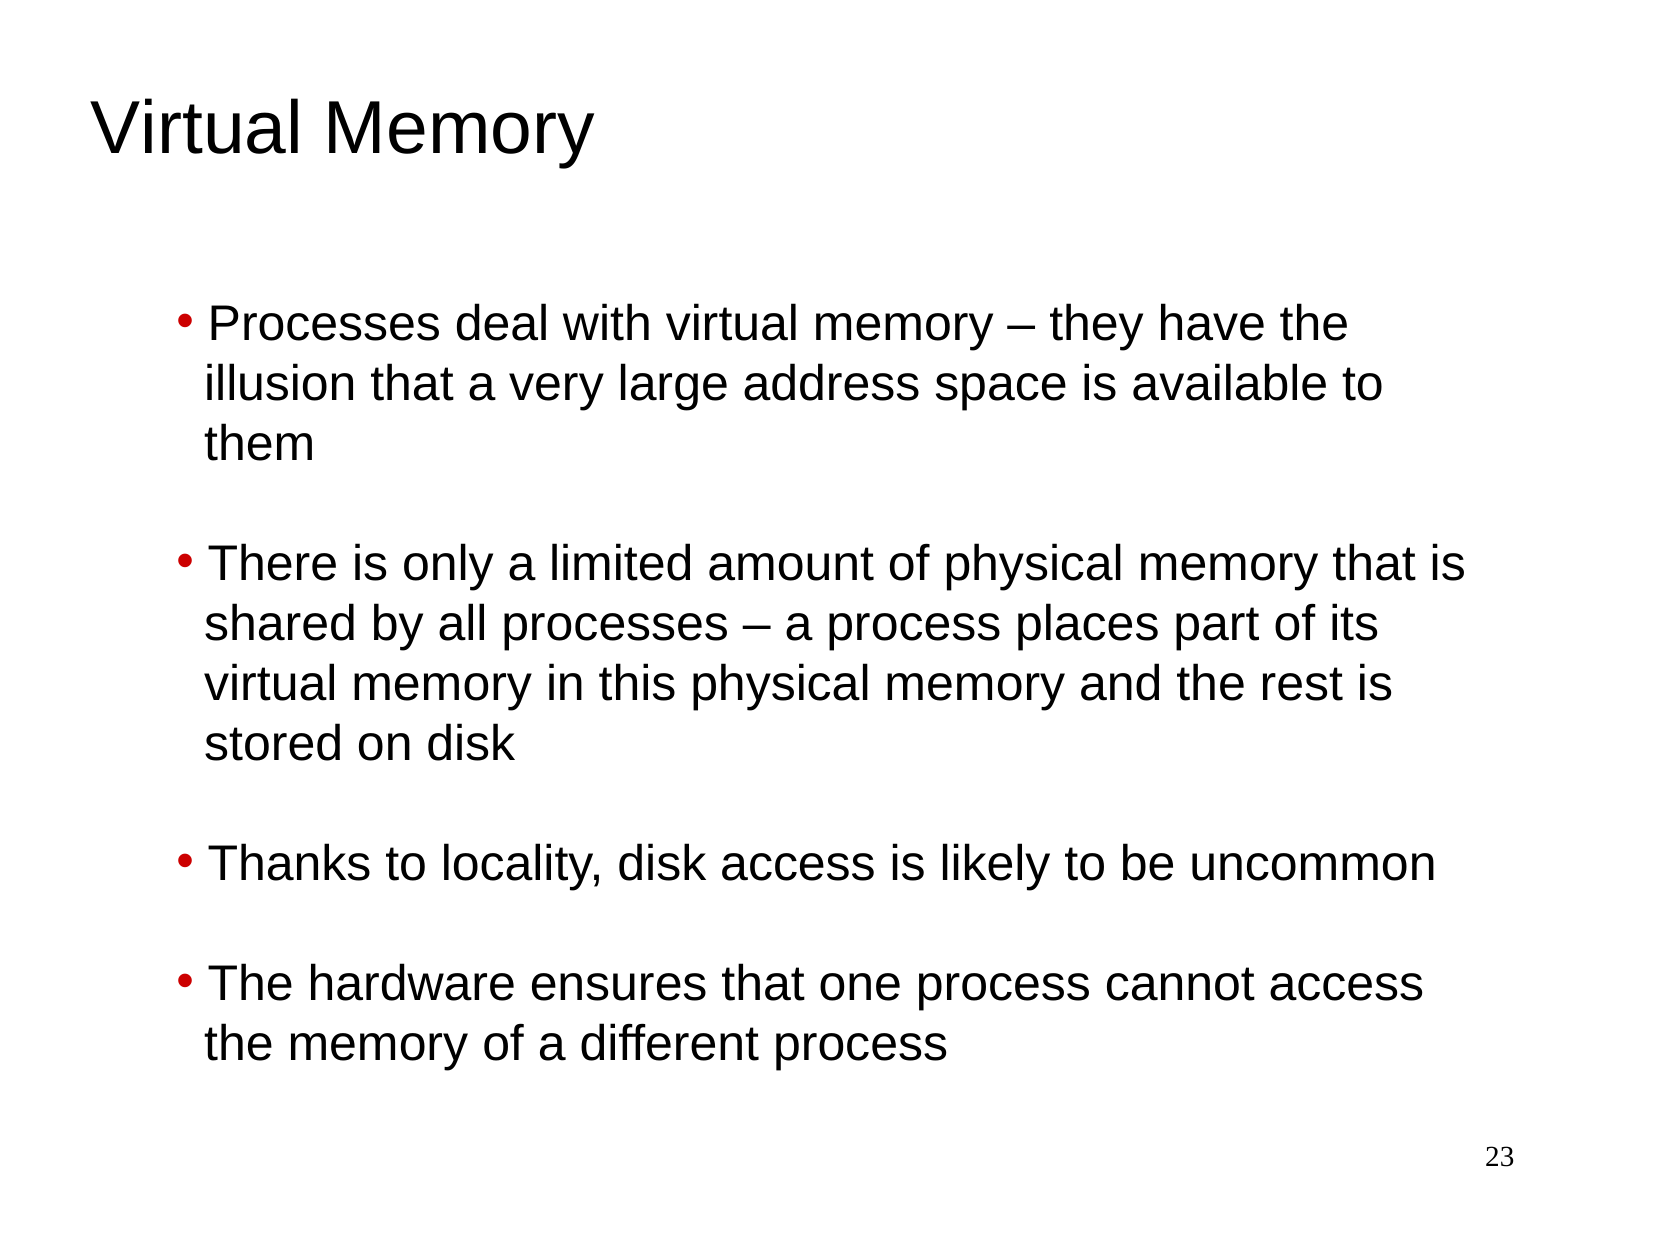

Virtual Memory
 Processes deal with virtual memory – they have the
 illusion that a very large address space is available to
 them
 There is only a limited amount of physical memory that is
 shared by all processes – a process places part of its
 virtual memory in this physical memory and the rest is
 stored on disk
 Thanks to locality, disk access is likely to be uncommon
 The hardware ensures that one process cannot access
 the memory of a different process